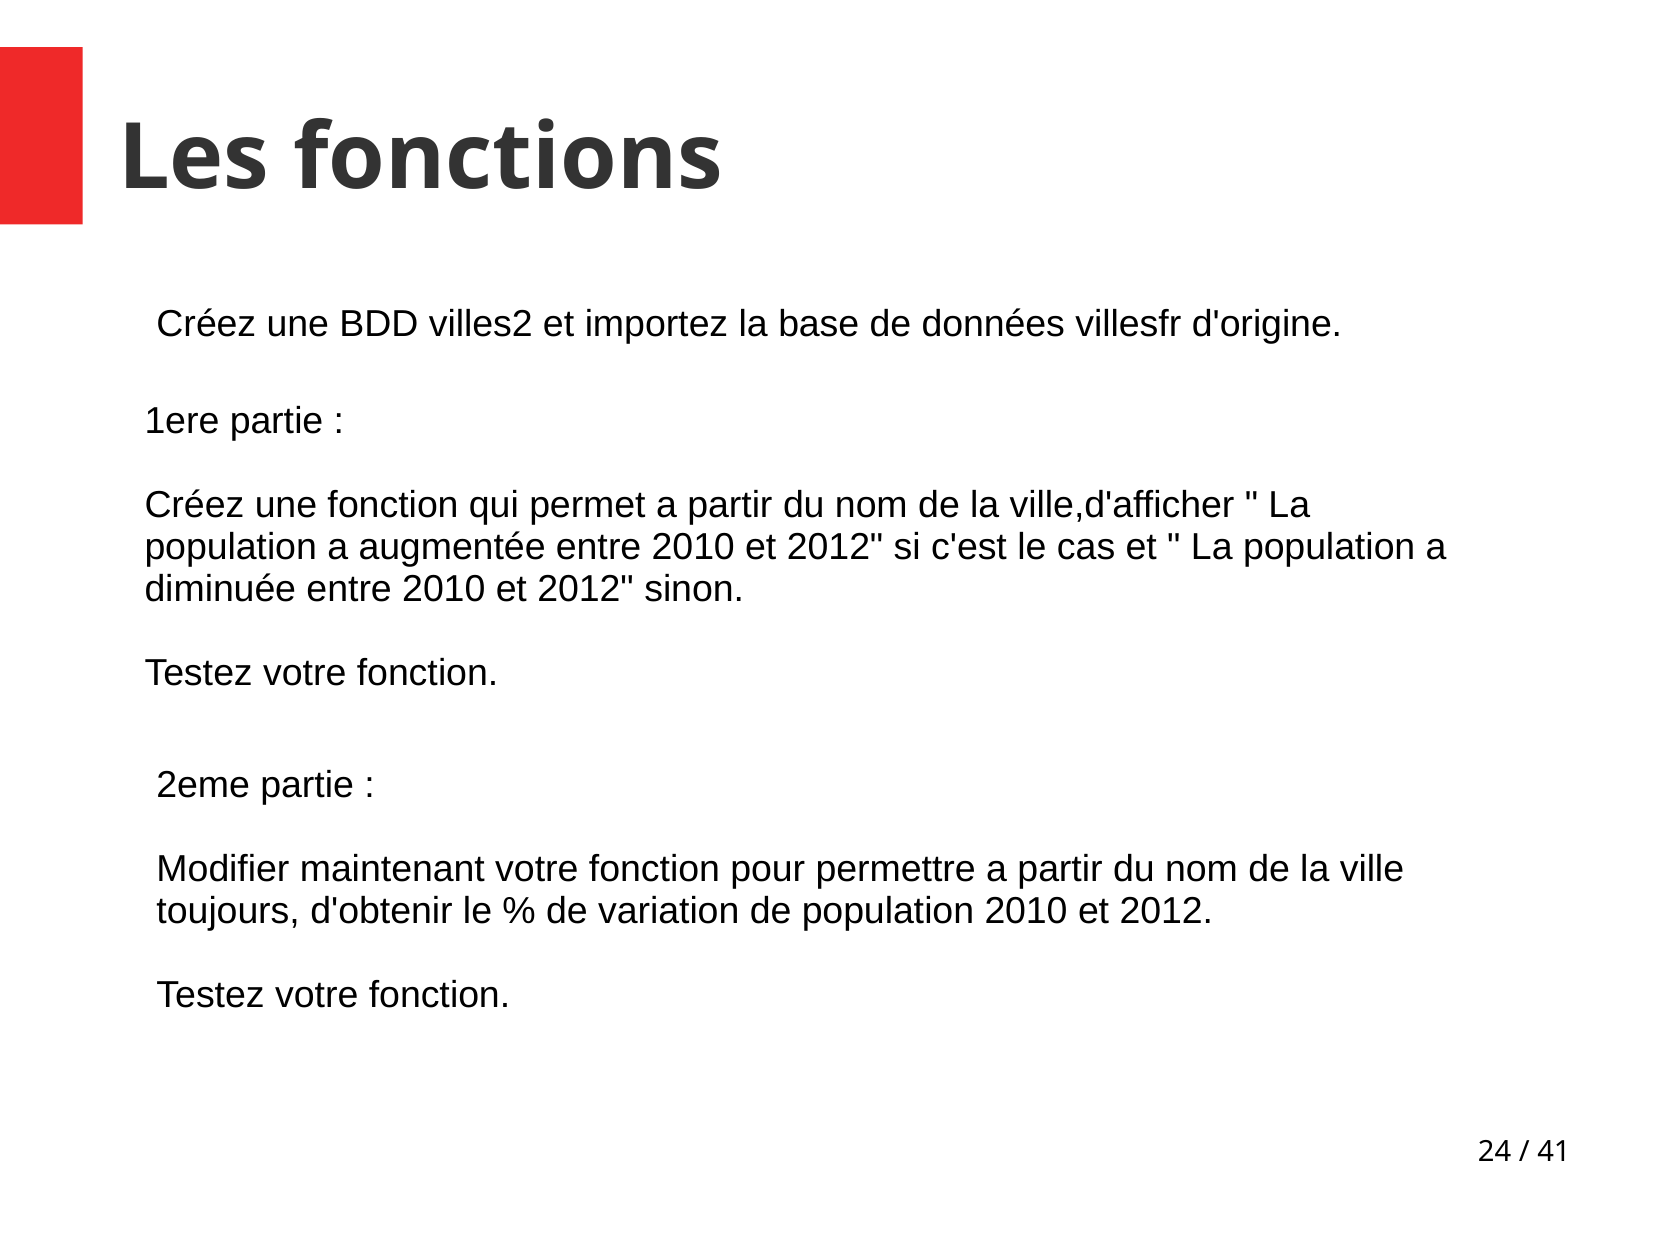

# Les fonctions
Créez une BDD villes2 et importez la base de données villesfr d'origine.
1ere partie :
Créez une fonction qui permet a partir du nom de la ville,d'afficher " La population a augmentée entre 2010 et 2012" si c'est le cas et " La population a diminuée entre 2010 et 2012" sinon.
Testez votre fonction.
2eme partie :
Modifier maintenant votre fonction pour permettre a partir du nom de la ville toujours, d'obtenir le % de variation de population 2010 et 2012.
Testez votre fonction.
24